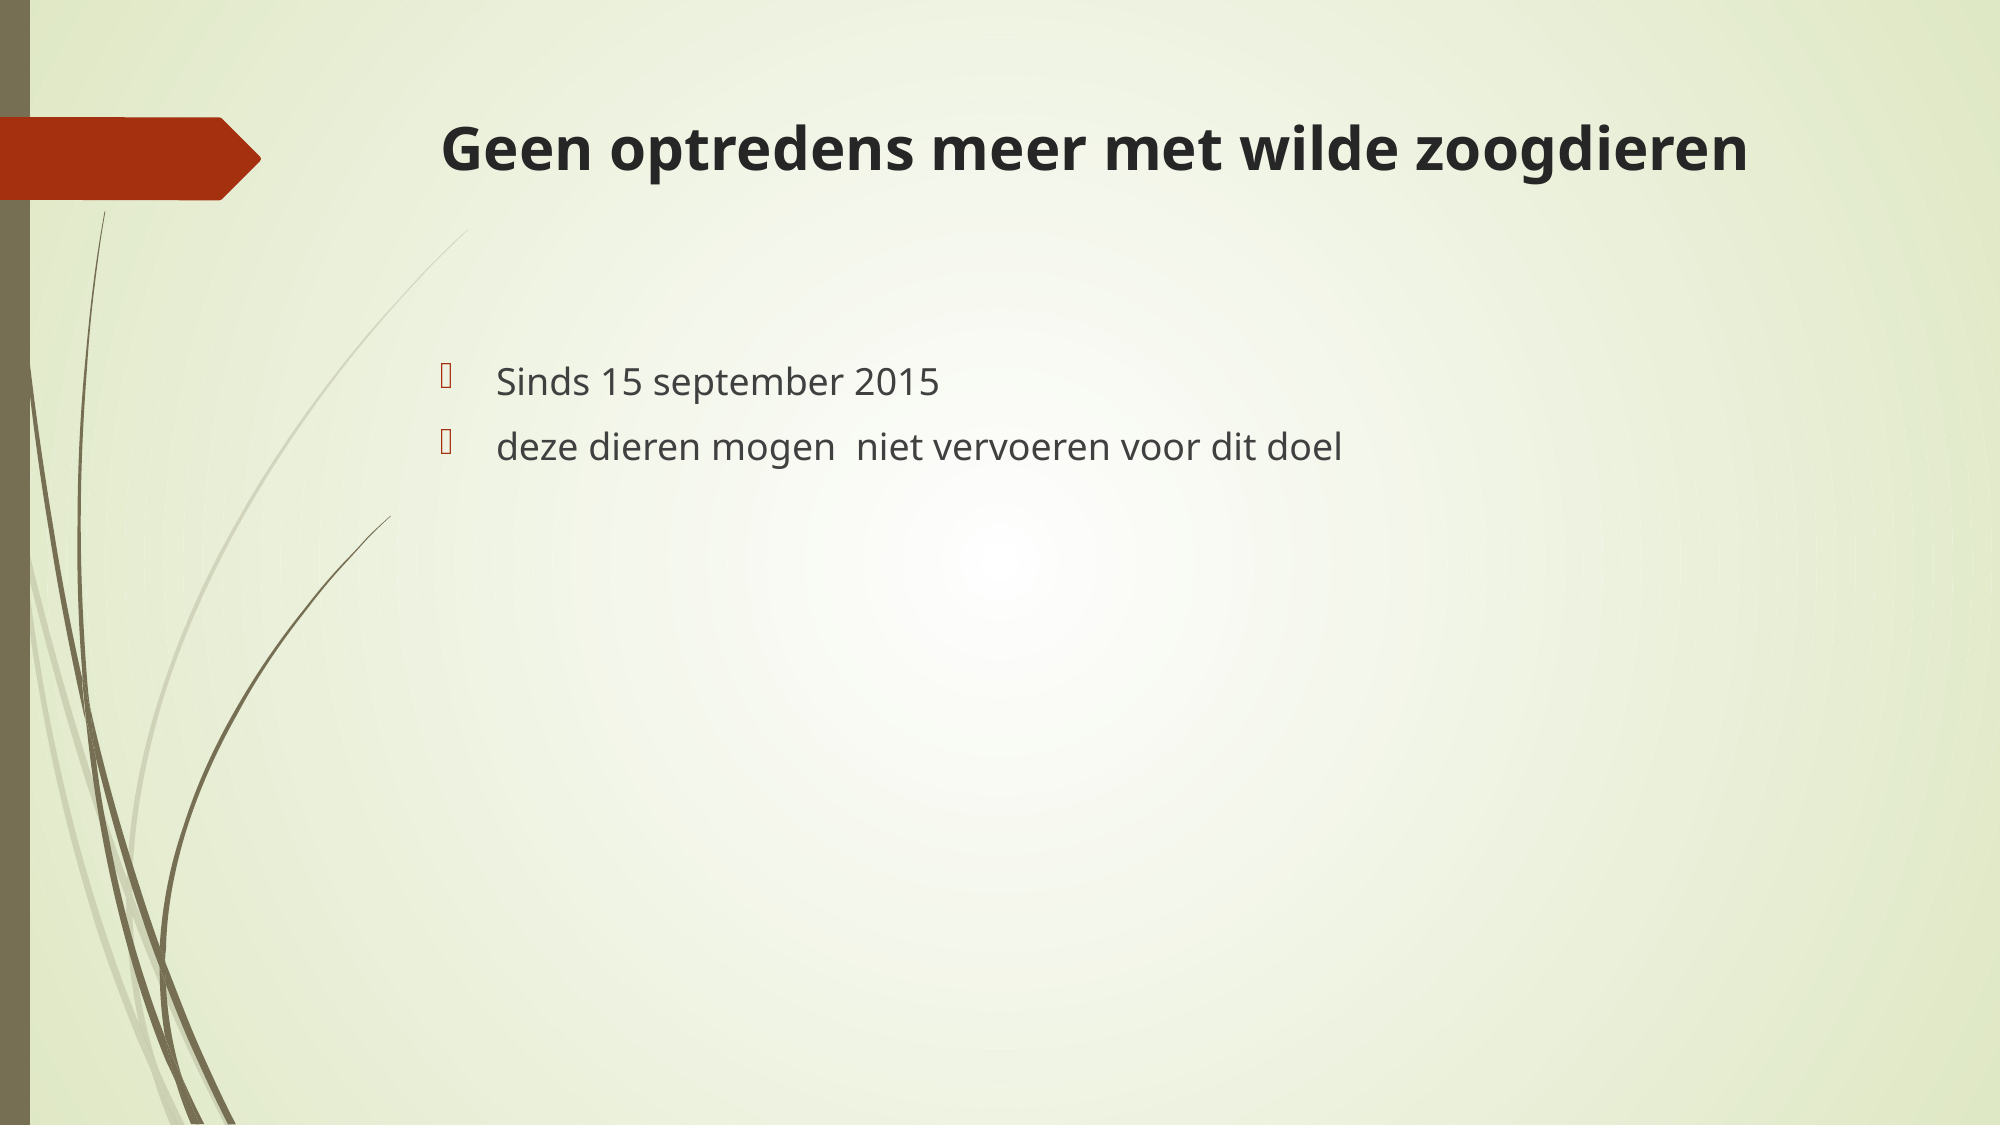

# Geen optredens meer met wilde zoogdieren
Sinds 15 september 2015
deze dieren mogen niet vervoeren voor dit doel